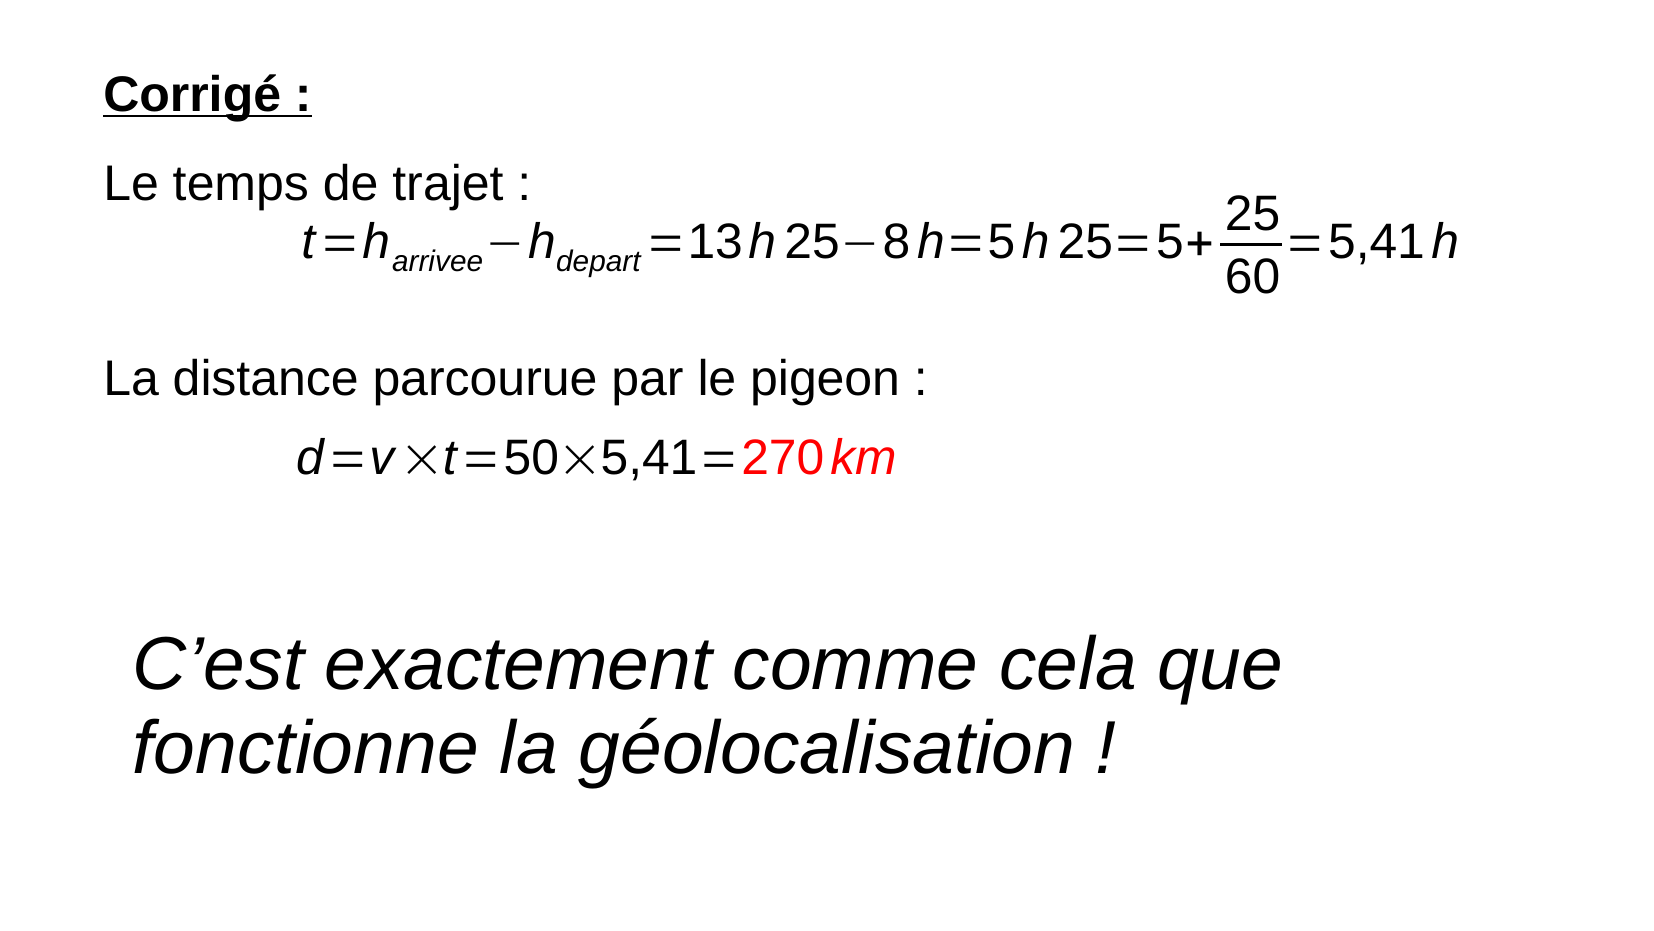

Corrigé :
Le temps de trajet :
La distance parcourue par le pigeon :
C’est exactement comme cela que fonctionne la géolocalisation !